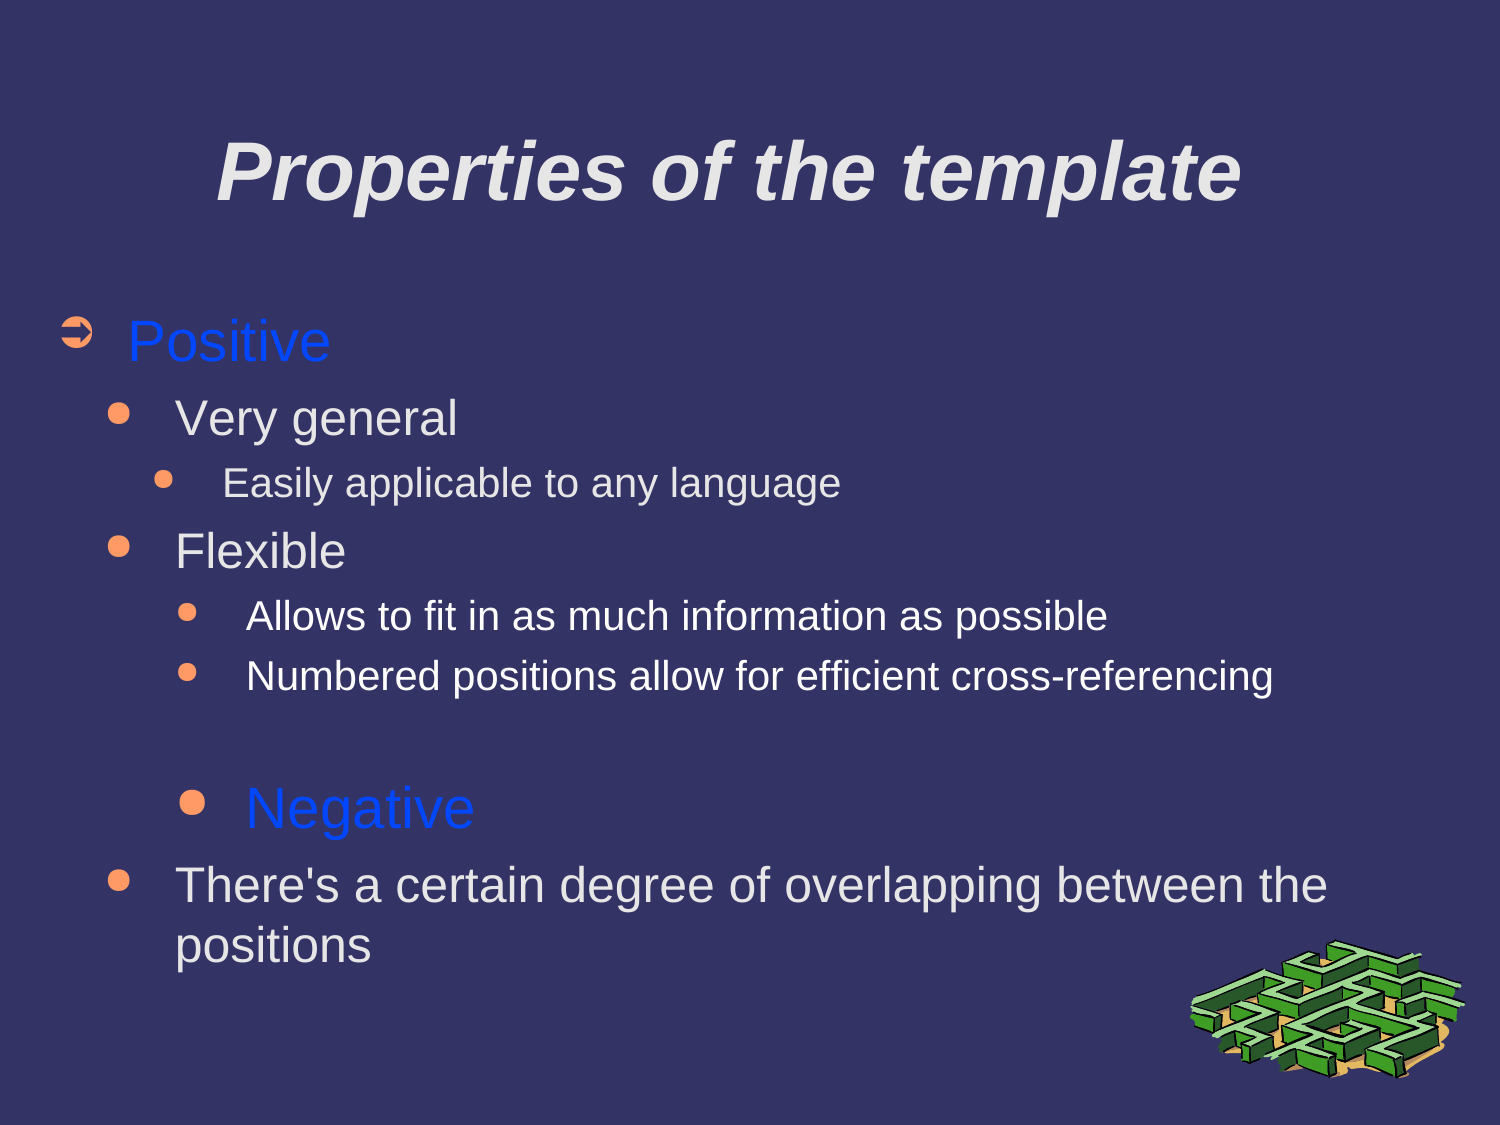

# Properties of the template
Positive
Very general
Easily applicable to any language
Flexible
Allows to fit in as much information as possible
Numbered positions allow for efficient cross-referencing
Negative
There's a certain degree of overlapping between the positions